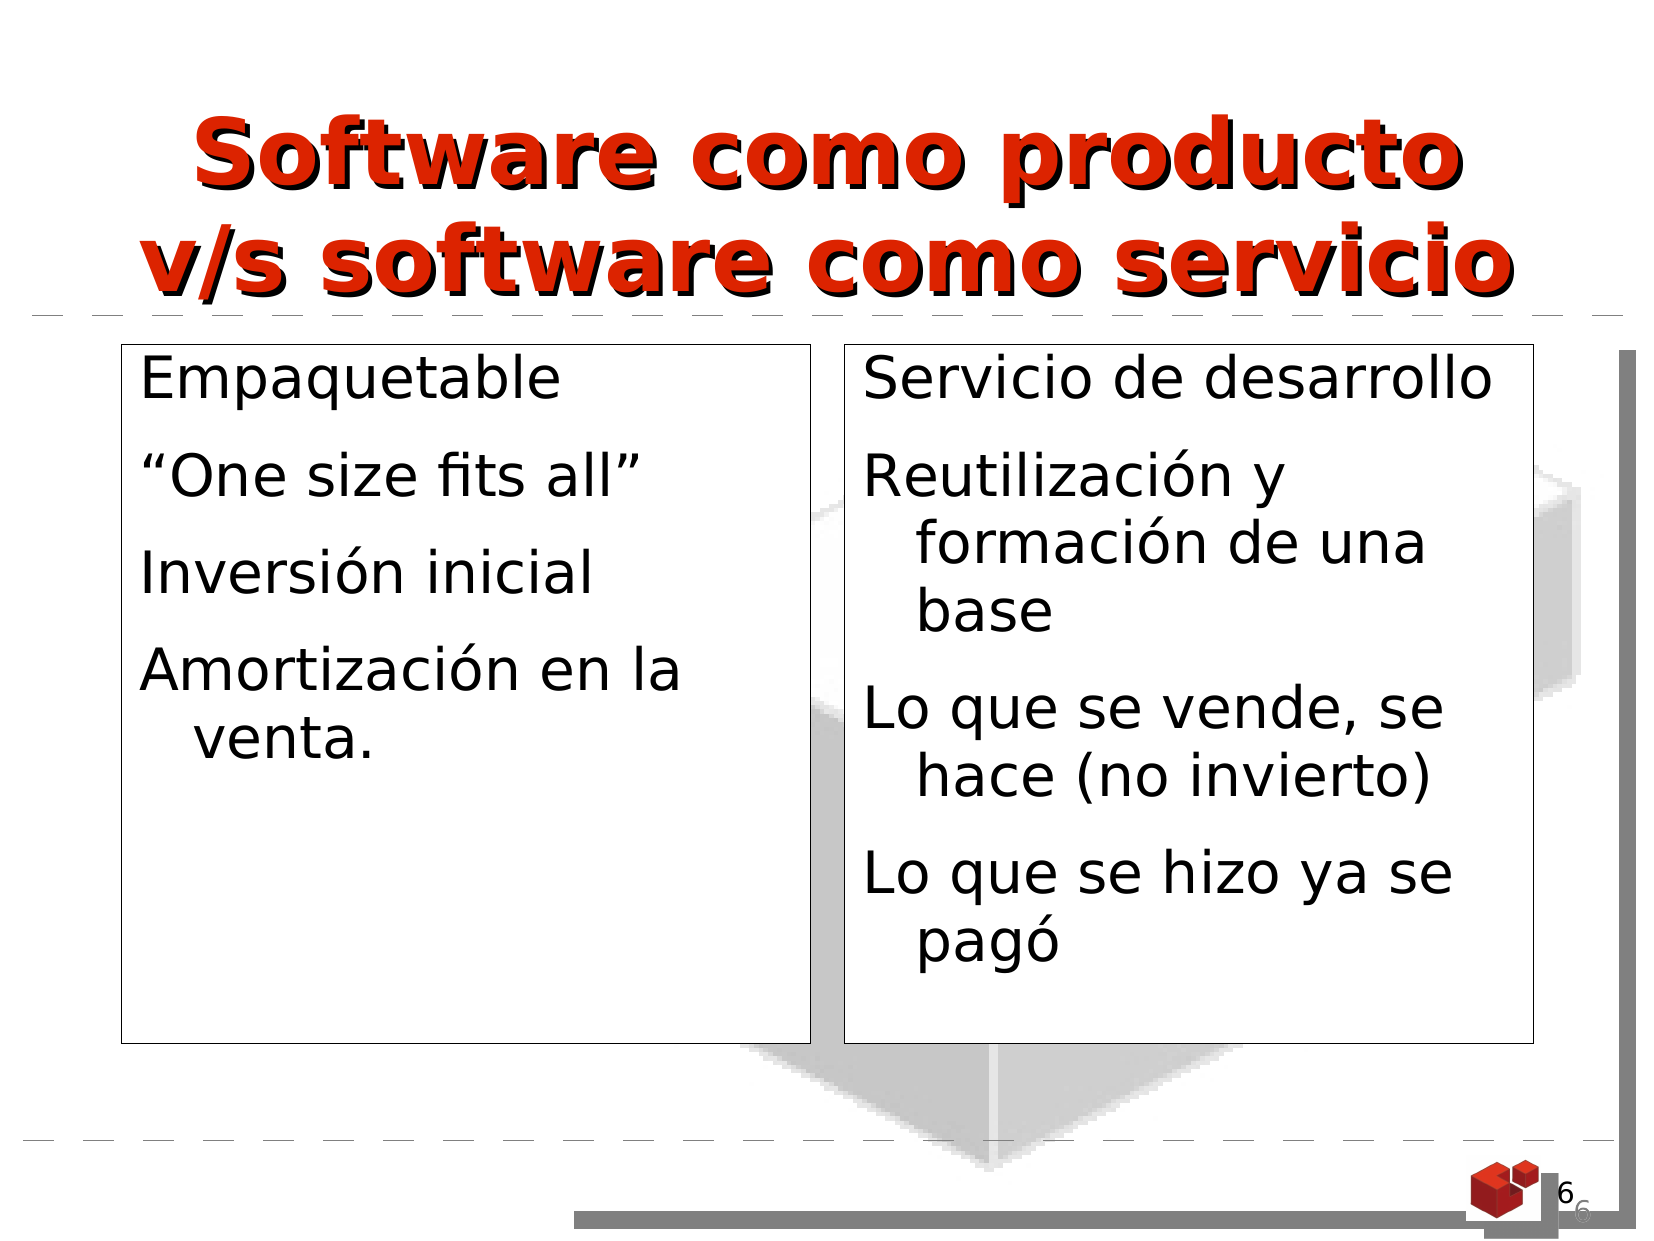

# Software como producto v/s software como servicio
Empaquetable
“One size fits all”
Inversión inicial
Amortización en la venta.
Servicio de desarrollo
Reutilización y formación de una base
Lo que se vende, se hace (no invierto)
Lo que se hizo ya se pagó